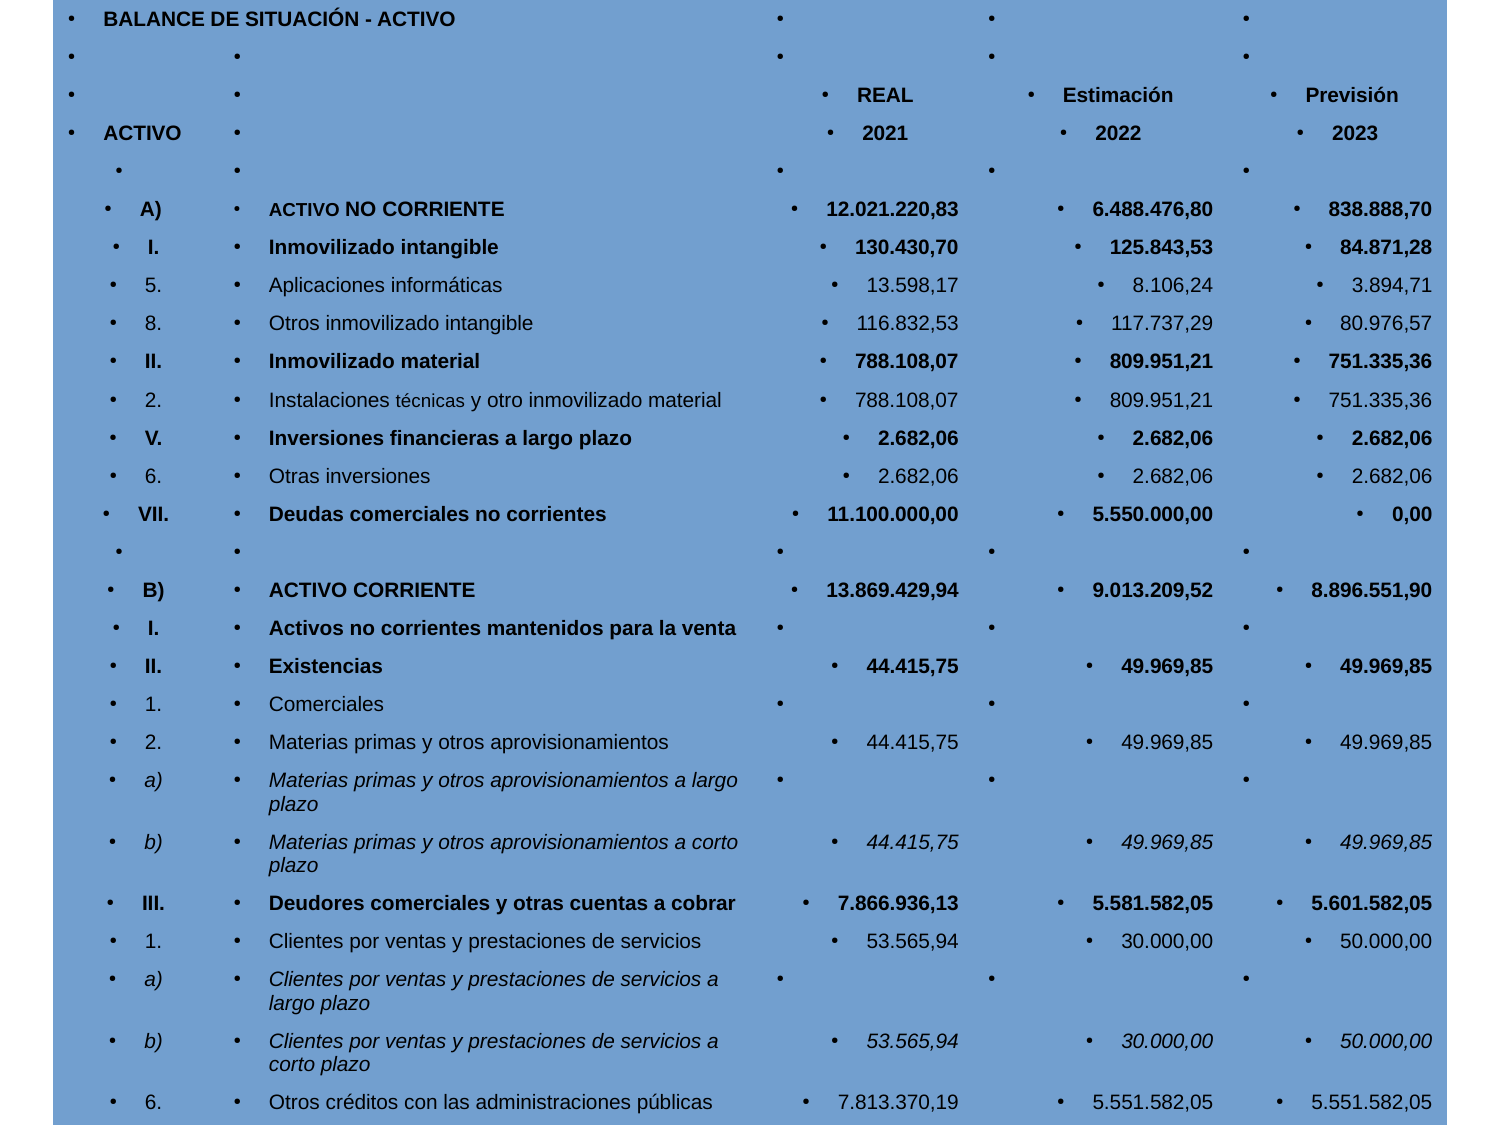

| BALANCE DE SITUACIÓN - ACTIVO | | | | |
| --- | --- | --- | --- | --- |
| | | | | |
| | | REAL | Estimación | Previsión |
| ACTIVO | | 2021 | 2022 | 2023 |
| | | | | |
| A) | ACTIVO NO CORRIENTE | 12.021.220,83 | 6.488.476,80 | 838.888,70 |
| I. | Inmovilizado intangible | 130.430,70 | 125.843,53 | 84.871,28 |
| 5. | Aplicaciones informáticas | 13.598,17 | 8.106,24 | 3.894,71 |
| 8. | Otros inmovilizado intangible | 116.832,53 | 117.737,29 | 80.976,57 |
| II. | Inmovilizado material | 788.108,07 | 809.951,21 | 751.335,36 |
| 2. | Instalaciones técnicas y otro inmovilizado material | 788.108,07 | 809.951,21 | 751.335,36 |
| V. | Inversiones financieras a largo plazo | 2.682,06 | 2.682,06 | 2.682,06 |
| 6. | Otras inversiones | 2.682,06 | 2.682,06 | 2.682,06 |
| VII. | Deudas comerciales no corrientes | 11.100.000,00 | 5.550.000,00 | 0,00 |
| | | | | |
| B) | ACTIVO CORRIENTE | 13.869.429,94 | 9.013.209,52 | 8.896.551,90 |
| I. | Activos no corrientes mantenidos para la venta | | | |
| II. | Existencias | 44.415,75 | 49.969,85 | 49.969,85 |
| 1. | Comerciales | | | |
| 2. | Materias primas y otros aprovisionamientos | 44.415,75 | 49.969,85 | 49.969,85 |
| a) | Materias primas y otros aprovisionamientos a largo plazo | | | |
| b) | Materias primas y otros aprovisionamientos a corto plazo | 44.415,75 | 49.969,85 | 49.969,85 |
| III. | Deudores comerciales y otras cuentas a cobrar | 7.866.936,13 | 5.581.582,05 | 5.601.582,05 |
| 1. | Clientes por ventas y prestaciones de servicios | 53.565,94 | 30.000,00 | 50.000,00 |
| a) | Clientes por ventas y prestaciones de servicios a largo plazo | | | |
| b) | Clientes por ventas y prestaciones de servicios a corto plazo | 53.565,94 | 30.000,00 | 50.000,00 |
| 6. | Otros créditos con las administraciones públicas | 7.813.370,19 | 5.551.582,05 | 5.551.582,05 |
| a) | Excmo. Cabildo Insular de Tenerife, deudor por subvenciones concedidas | 7.569.880,00 | 5.550.000,00 | 5.550.000,00 |
| b) | Resto de otros créditos con las administraciones públicas | 243.490,19 | 1.582,05 | 1.582,05 |
| VI. | Periodificaciones a corto plazo | 5.792,50 | 45.000,00 | 45.000,00 |
| VII. | Efectivo y otros activos líquidos equivalentes | 5.952.285,56 | 3.336.657,62 | 3.200.000,00 |
| 1. | Tesorería | 5.952.285,56 | 3.336.657,62 | 3.200.000,00 |
| | | | | |
| TOTAL ACTIVO (A+B) | | 25.890.650,77 | 15.501.686,32 | 9.735.440,60 |